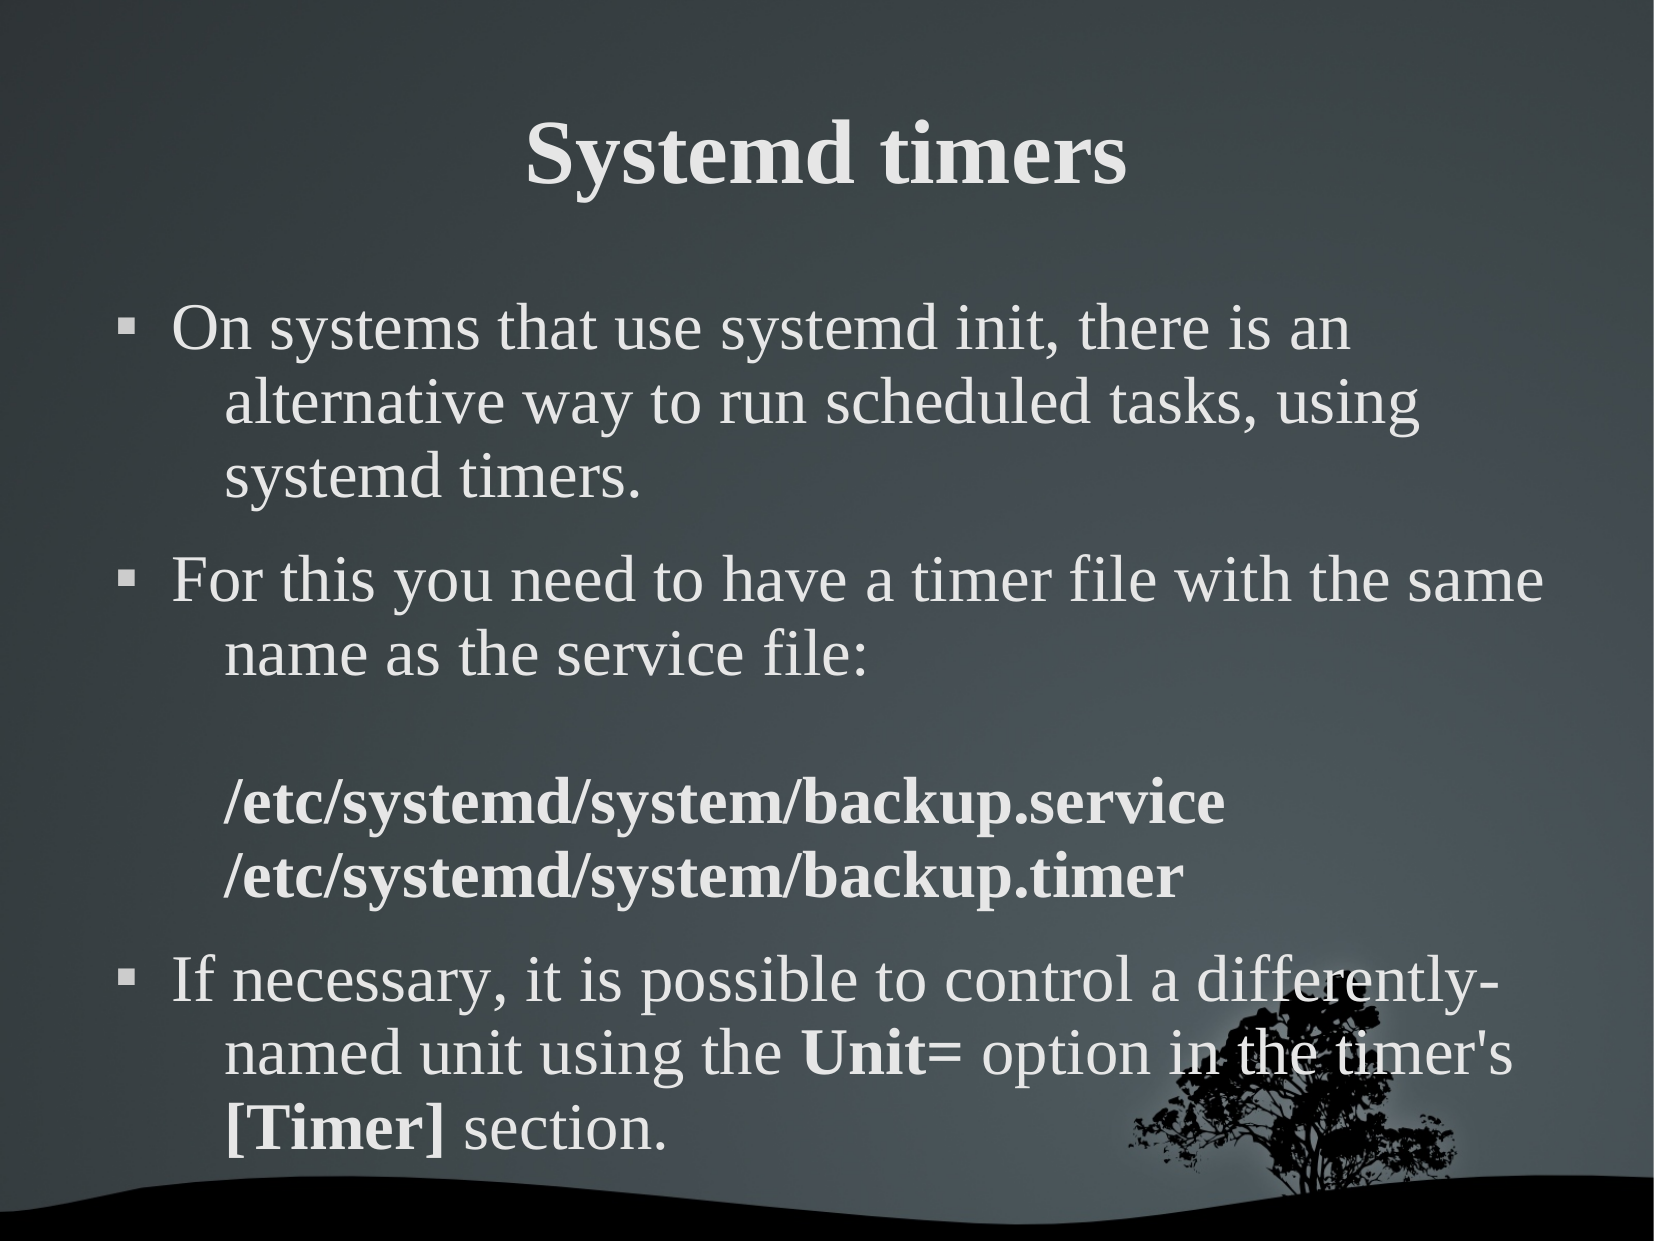

# Systemd timers
On systems that use systemd init, there is an alternative way to run scheduled tasks, using systemd timers.
For this you need to have a timer file with the same name as the service file:
/etc/systemd/system/backup.service
/etc/systemd/system/backup.timer
If necessary, it is possible to control a differently-named unit using the Unit= option in the timer's [Timer] section.